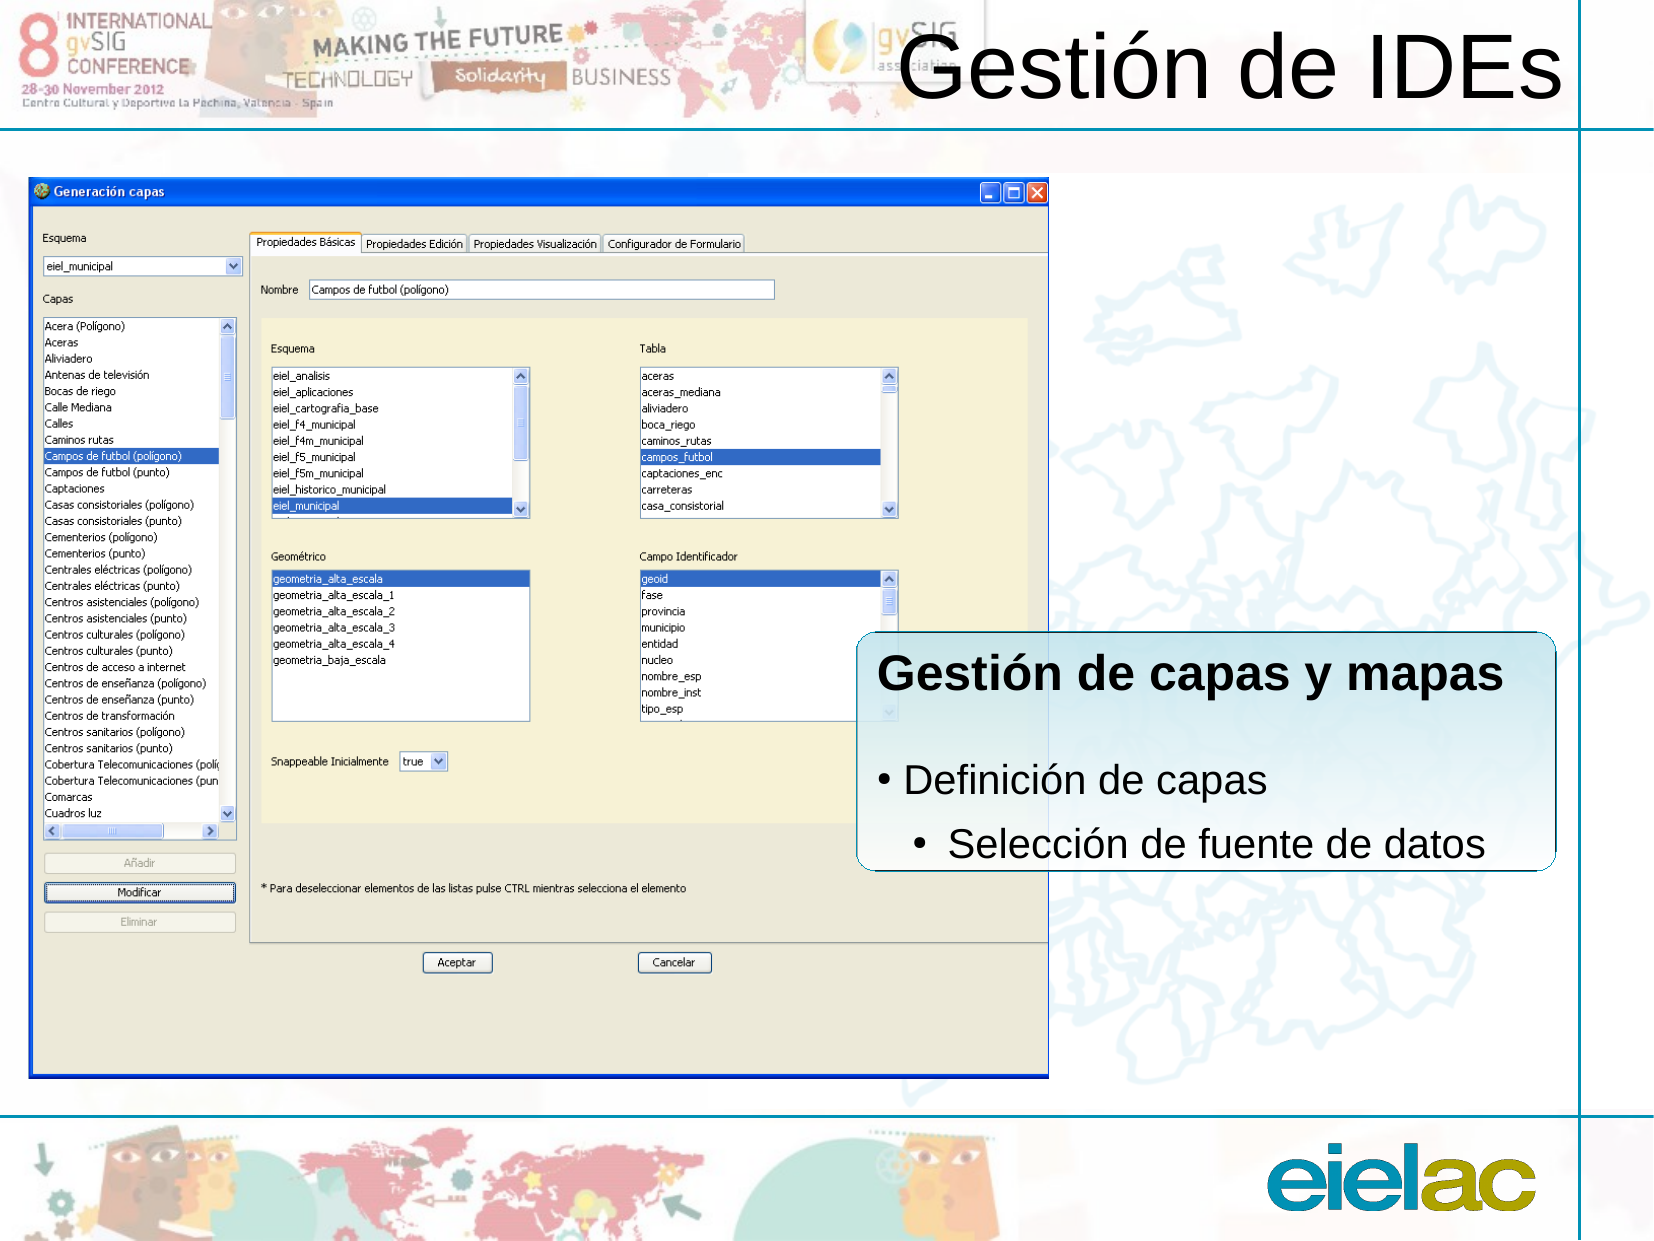

# Gestión de IDEs
Gestión de capas y mapas
 Definición de capas
Selección de fuente de datos